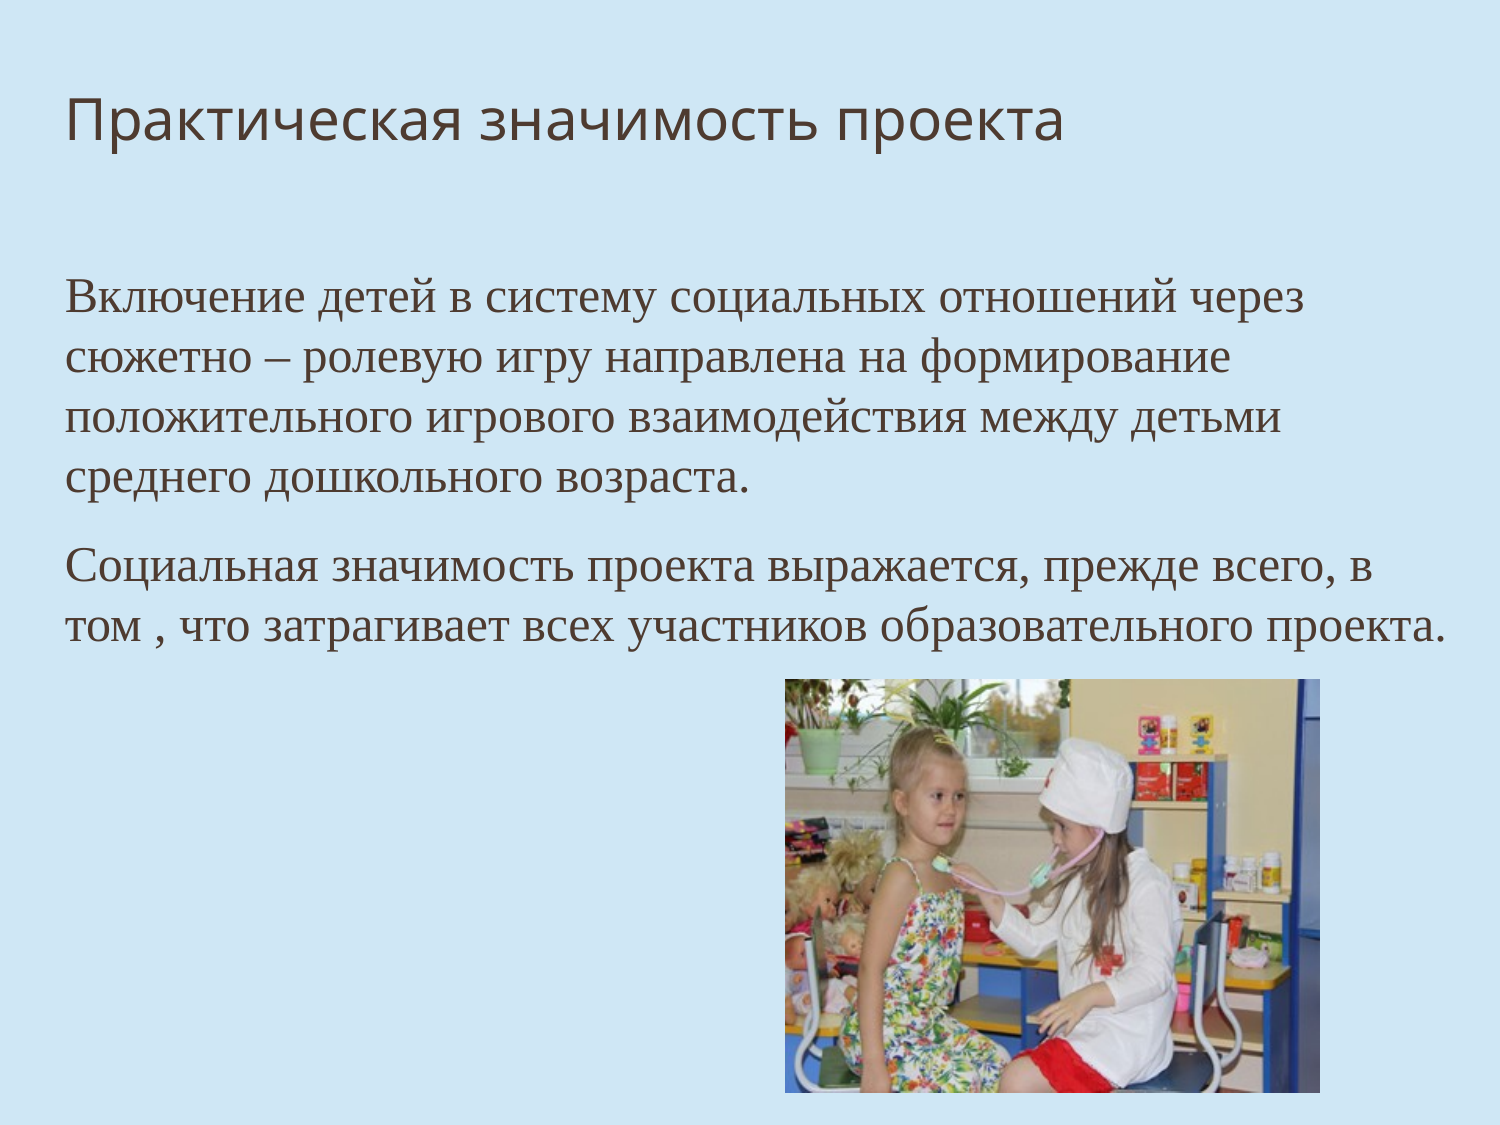

# Практическая значимость проекта
Включение детей в систему социальных отношений через сюжетно – ролевую игру направлена на формирование положительного игрового взаимодействия между детьми среднего дошкольного возраста.
Социальная значимость проекта выражается, прежде всего, в том , что затрагивает всех участников образовательного проекта.